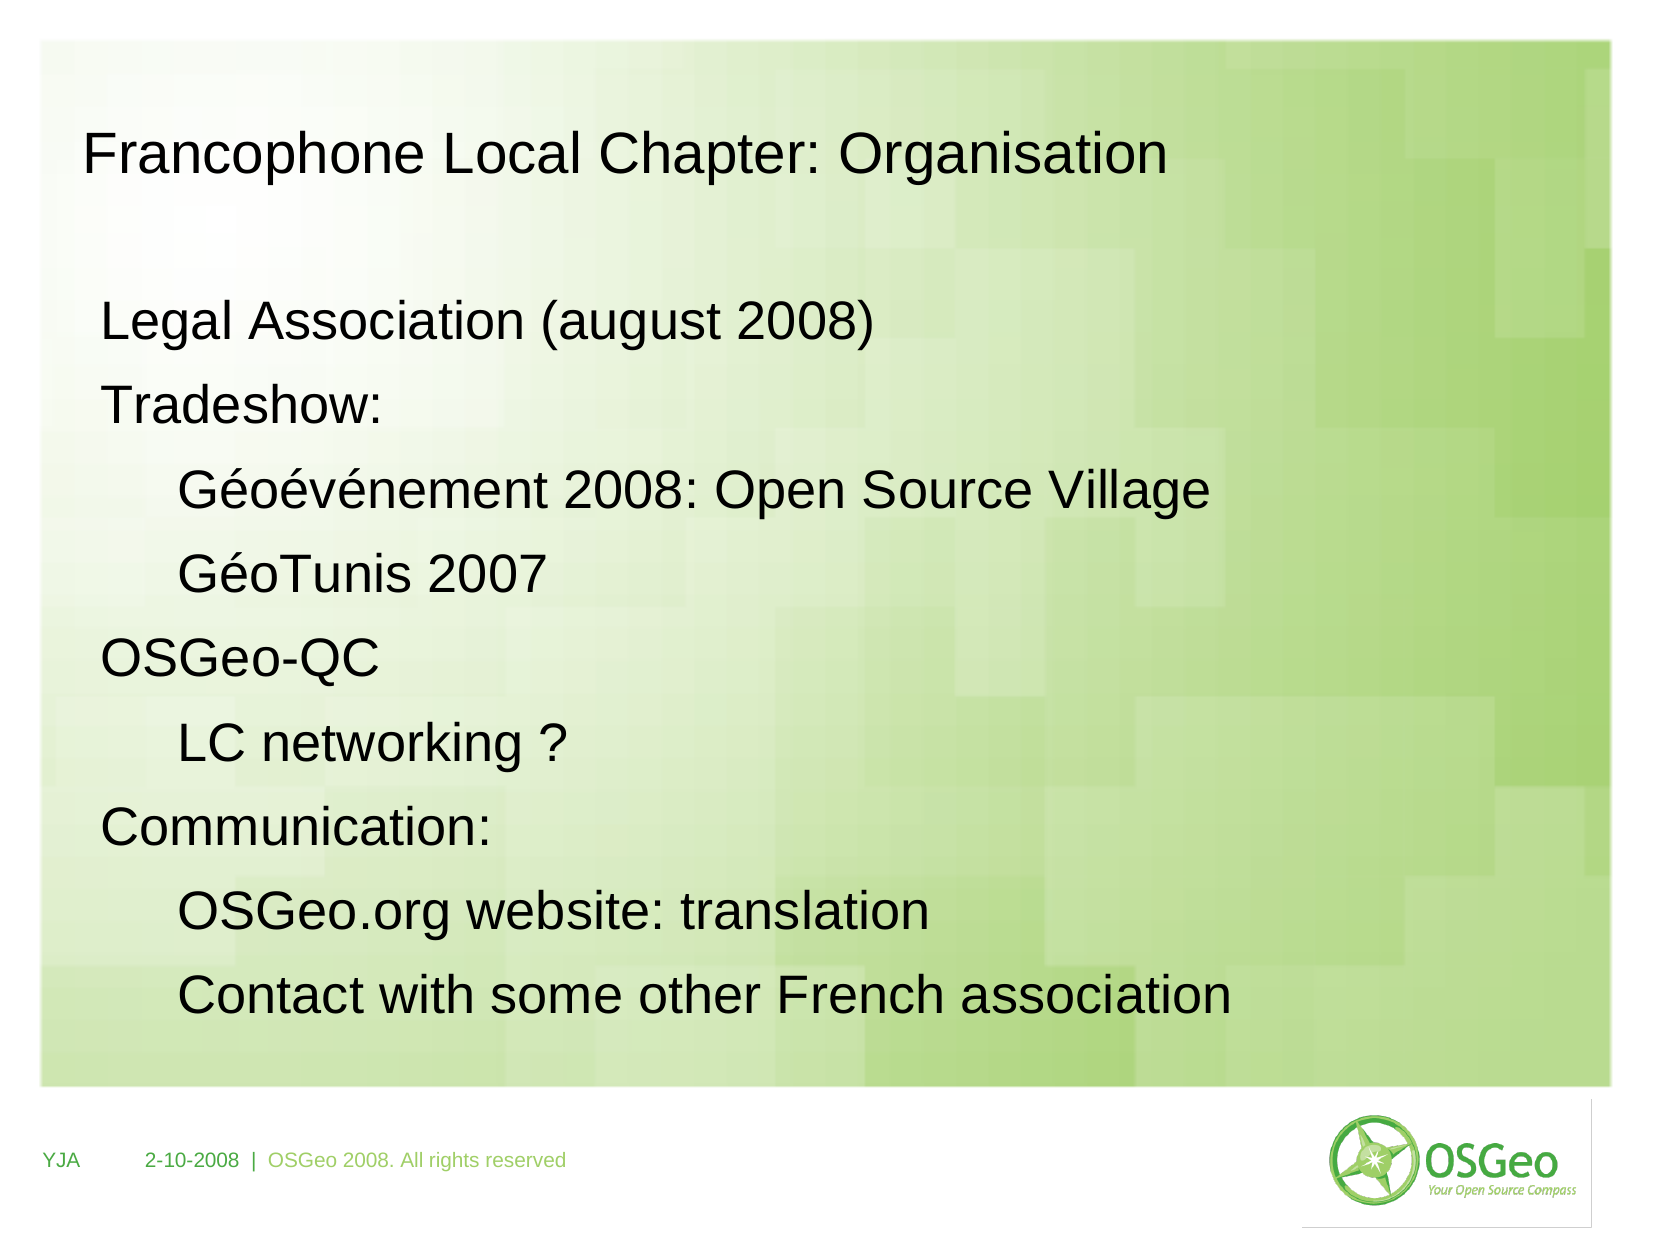

# Francophone Local Chapter: Organisation
Legal Association (august 2008)
Tradeshow:
Géoévénement 2008: Open Source Village
GéoTunis 2007
OSGeo-QC
LC networking ?
Communication:
OSGeo.org website: translation
Contact with some other French association